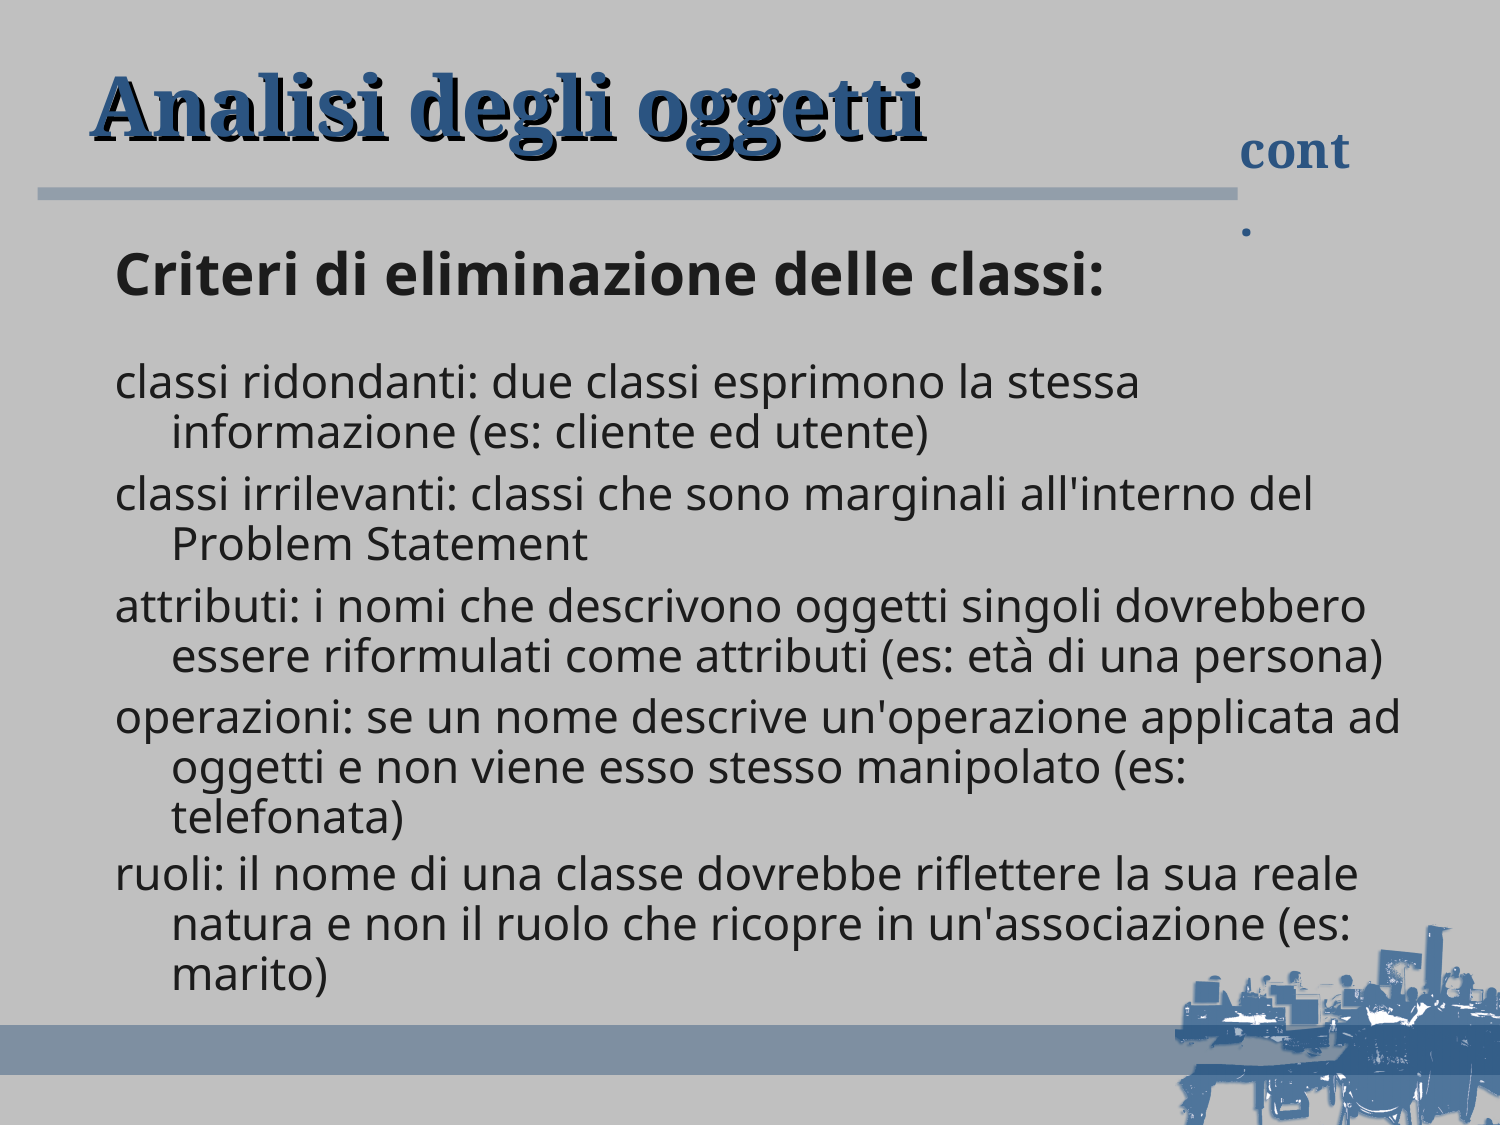

# Analisi degli oggetti
cont.
Criteri di eliminazione delle classi:
classi ridondanti: due classi esprimono la stessa informazione (es: cliente ed utente)
classi irrilevanti: classi che sono marginali all'interno del Problem Statement
attributi: i nomi che descrivono oggetti singoli dovrebbero essere riformulati come attributi (es: età di una persona)
operazioni: se un nome descrive un'operazione applicata ad oggetti e non viene esso stesso manipolato (es: telefonata)
ruoli: il nome di una classe dovrebbe riflettere la sua reale natura e non il ruolo che ricopre in un'associazione (es: marito)